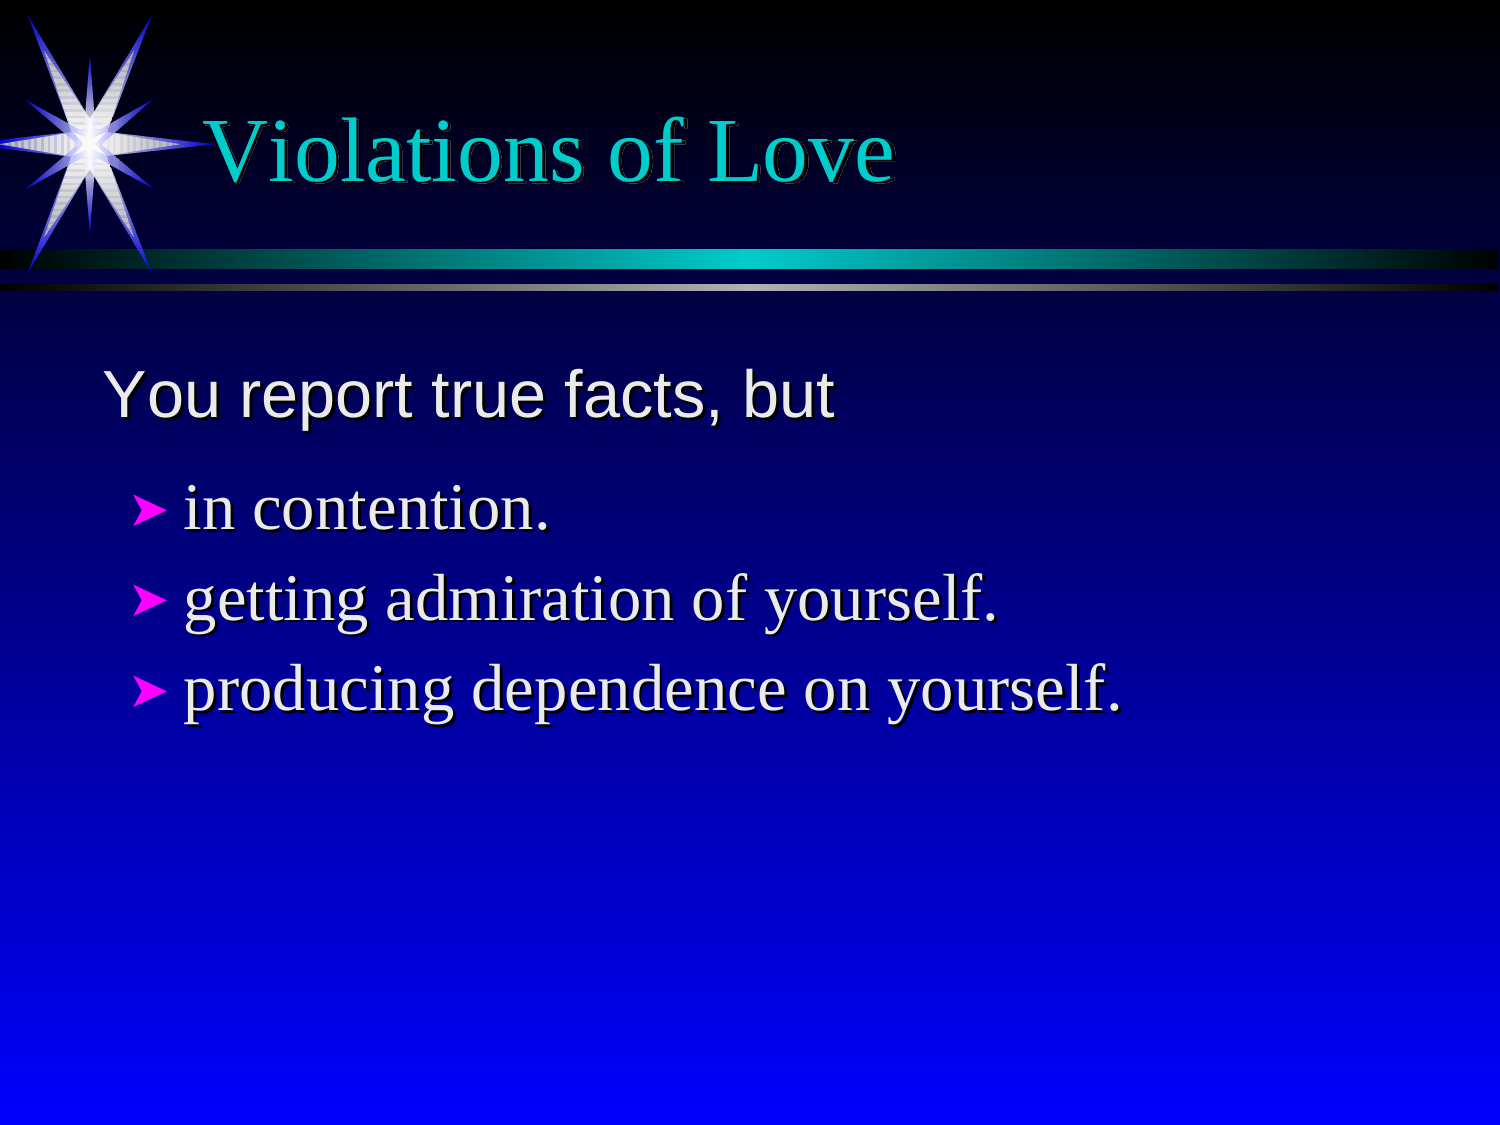

# Violations of Love
You report true facts, but
in contention.
getting admiration of yourself.
producing dependence on yourself.